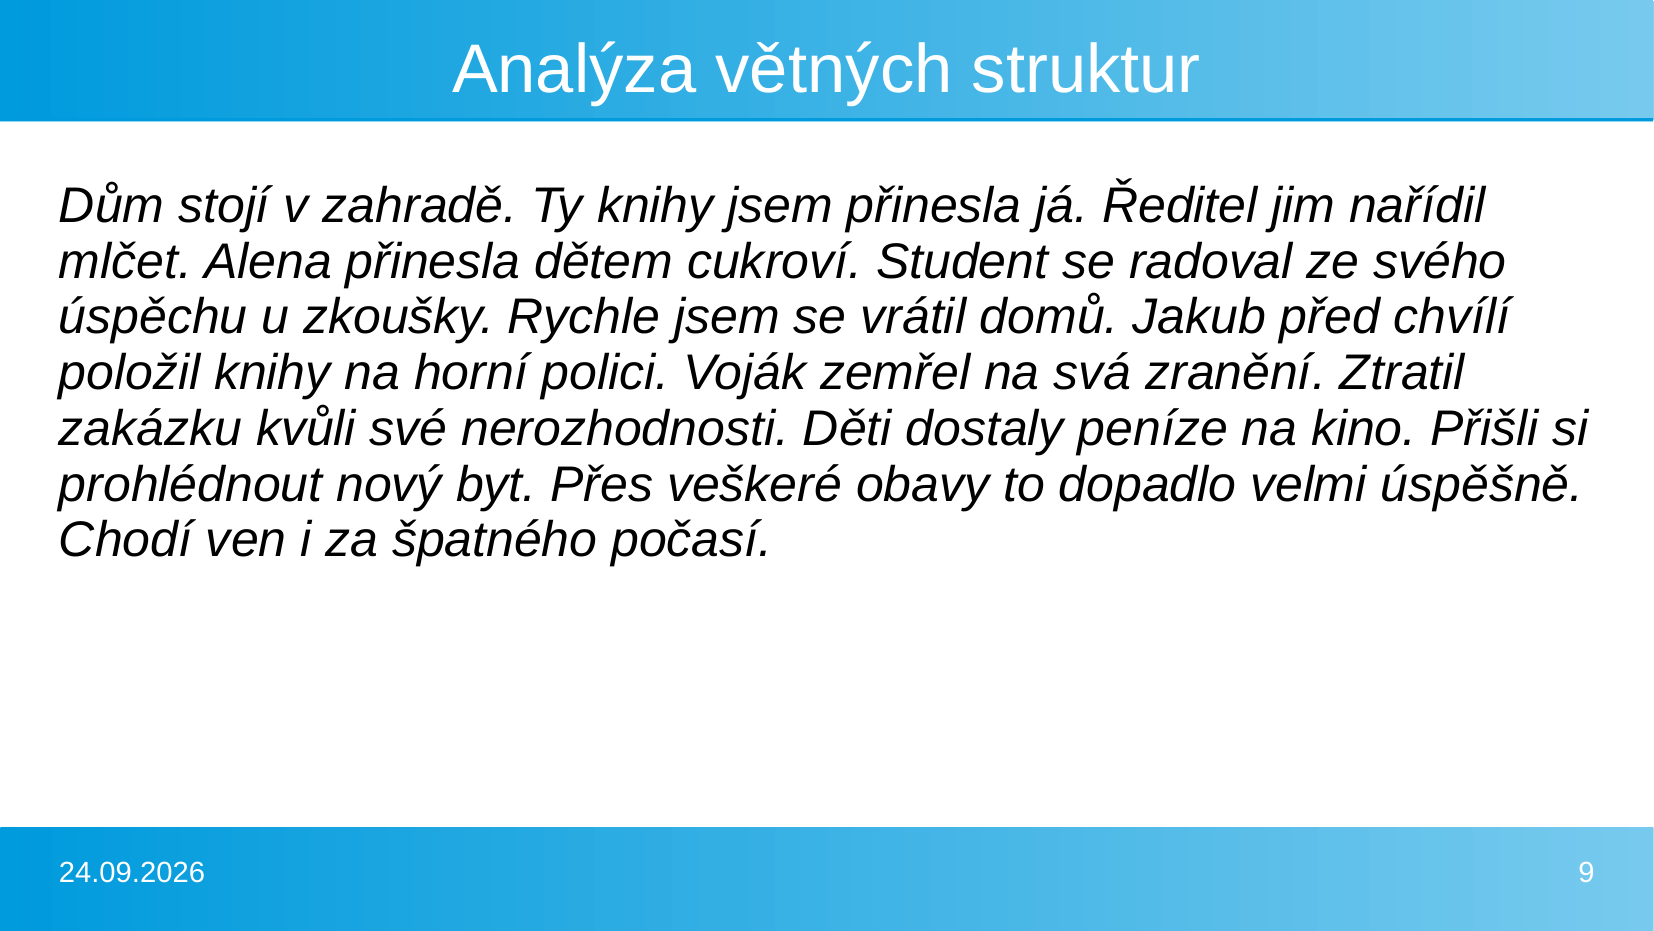

# Analýza větných struktur
Dům stojí v zahradě. Ty knihy jsem přinesla já. Ředitel jim nařídil mlčet. Alena přinesla dětem cukroví. Student se radoval ze svého úspěchu u zkoušky. Rychle jsem se vrátil domů. Jakub před chvílí položil knihy na horní polici. Voják zemřel na svá zranění. Ztratil zakázku kvůli své nerozhodnosti. Děti dostaly peníze na kino. Přišli si prohlédnout nový byt. Přes veškeré obavy to dopadlo velmi úspěšně. Chodí ven i za špatného počasí.
9